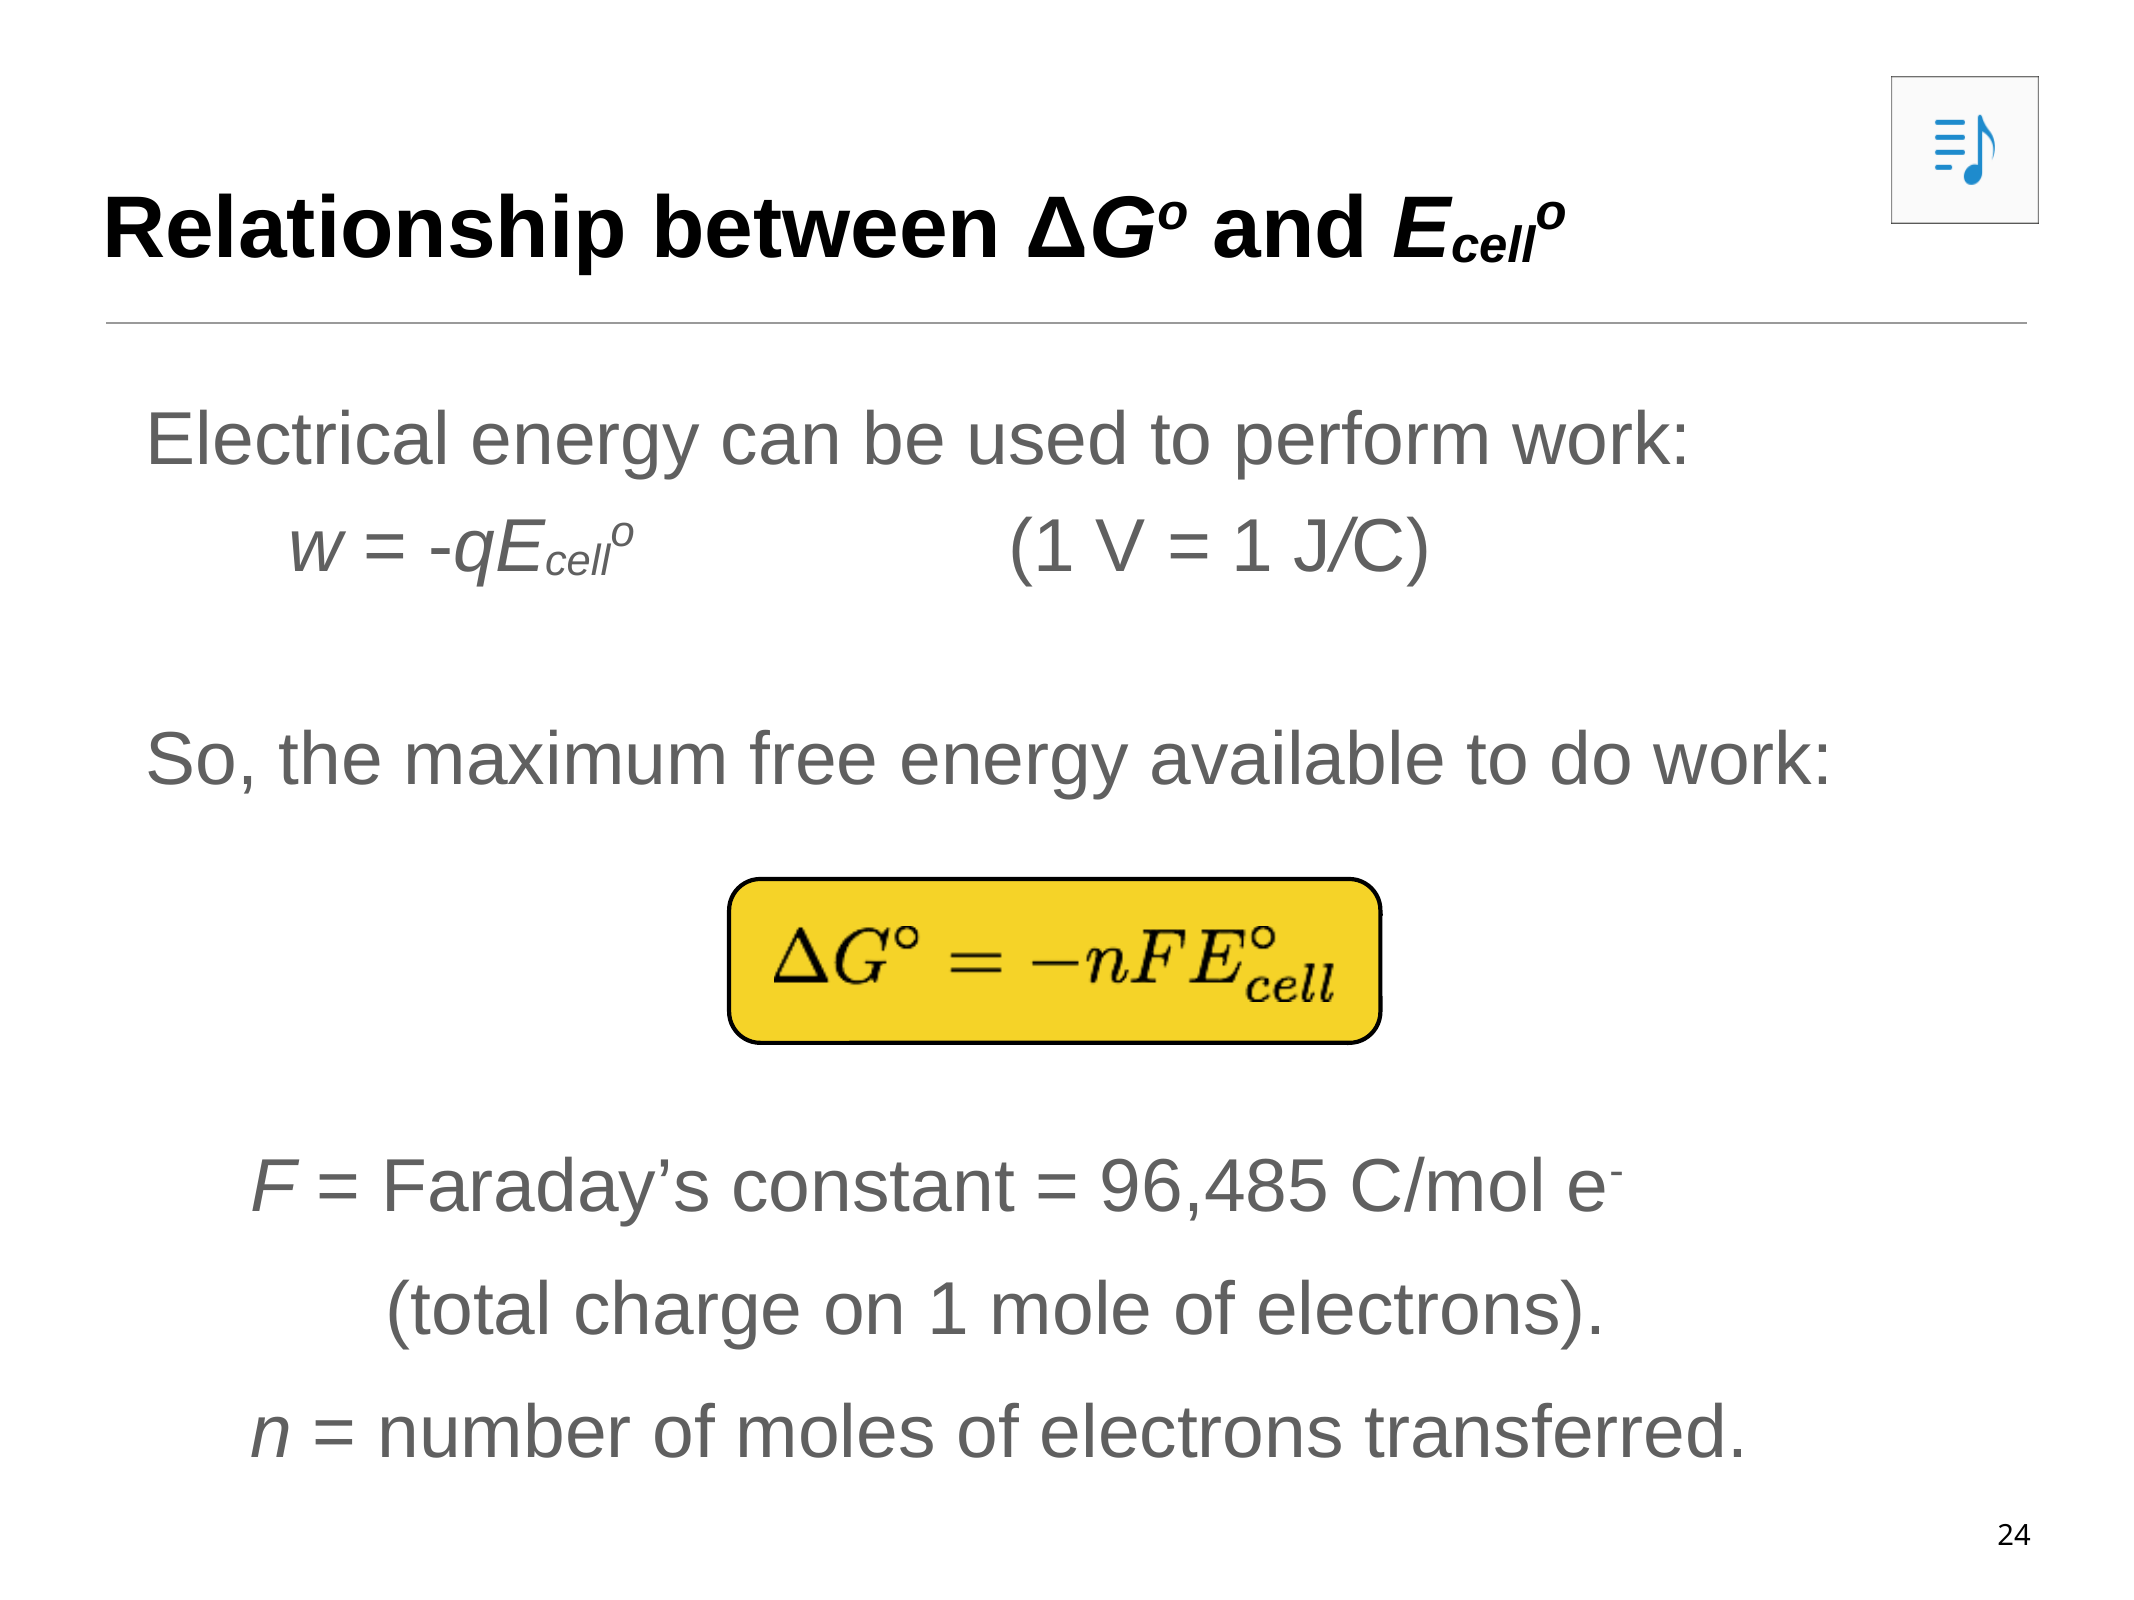

# Relationship between ΔGo and Ecello
Electrical energy can be used to perform work:
 w = -qEcello (1 V = 1 J/C)
So, the maximum free energy available to do work:
F = Faraday’s constant = 96,485 C/mol e-
 (total charge on 1 mole of electrons).
n = number of moles of electrons transferred.
24